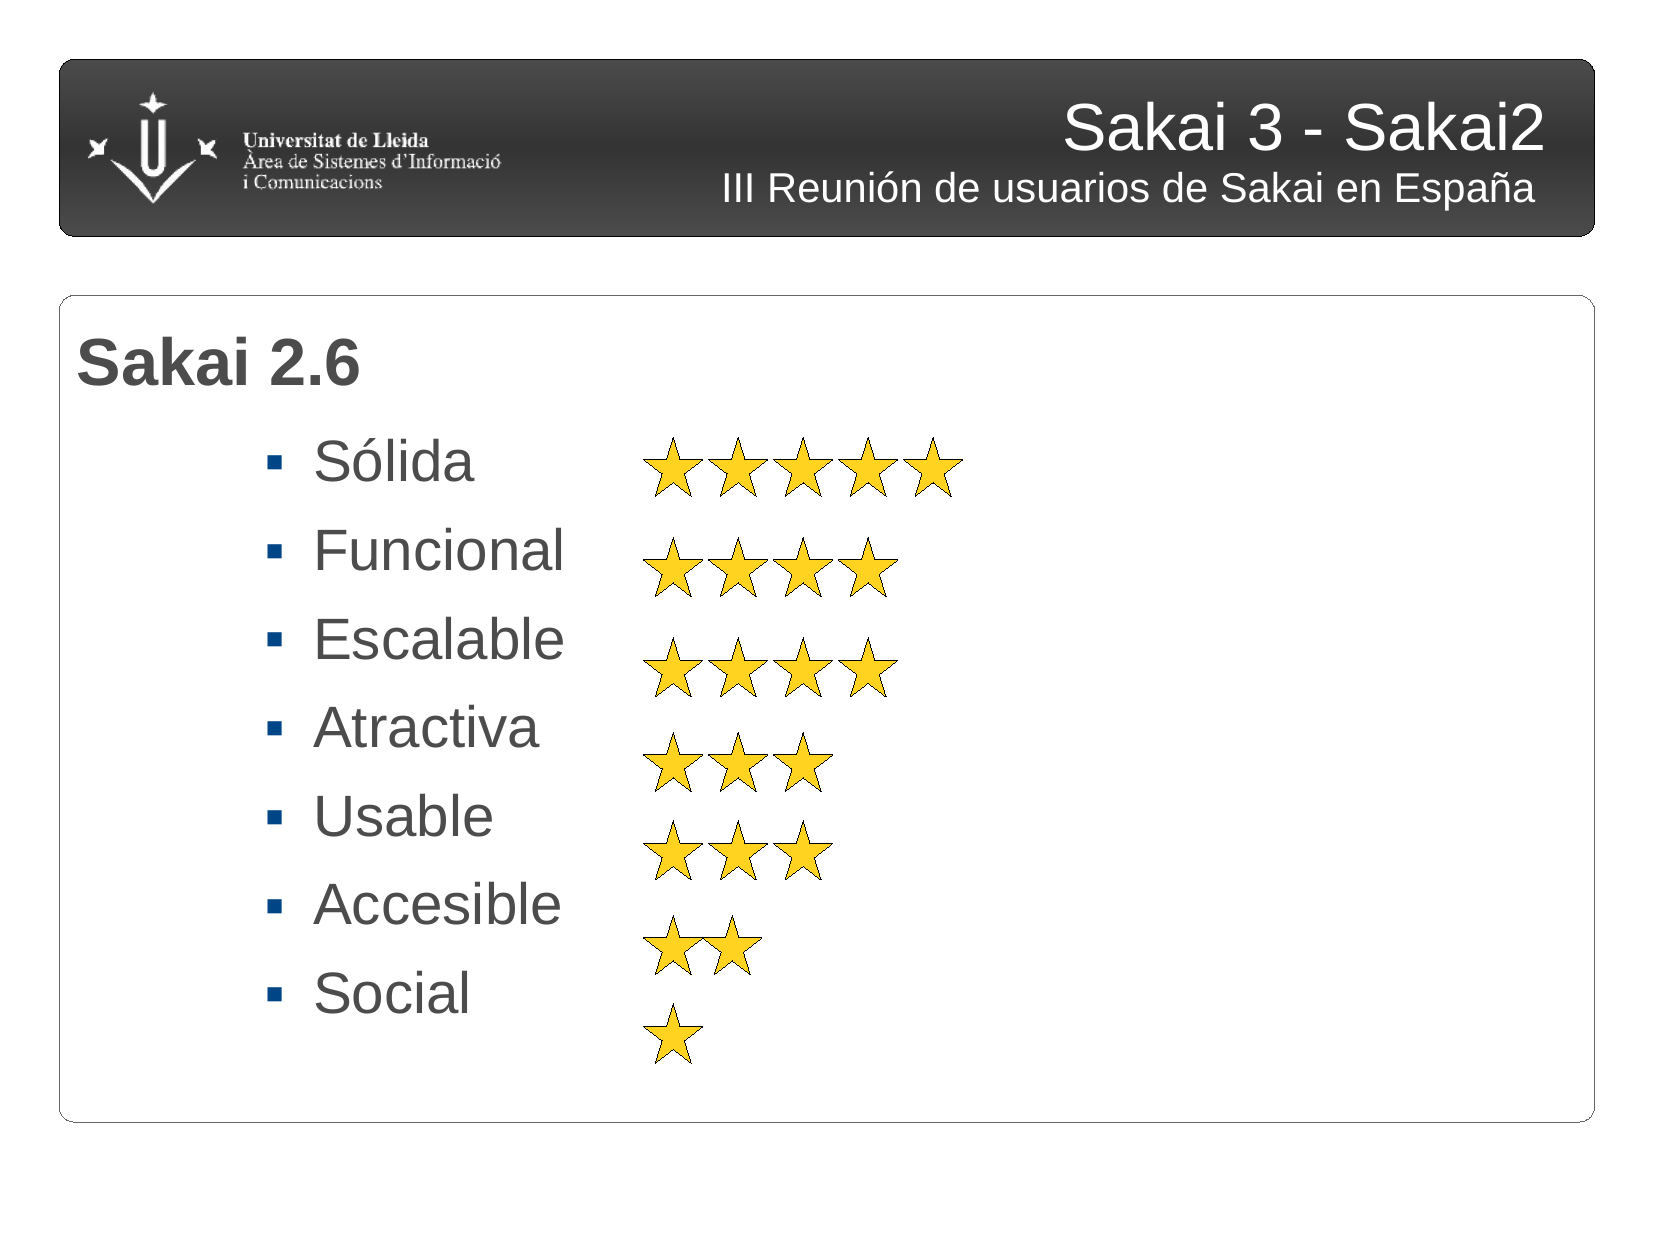

# Sakai 3 - Sakai2 III Reunión de usuarios de Sakai en España
Sakai 2.6
Sólida
Funcional
Escalable
Atractiva
Usable
Accesible
Social